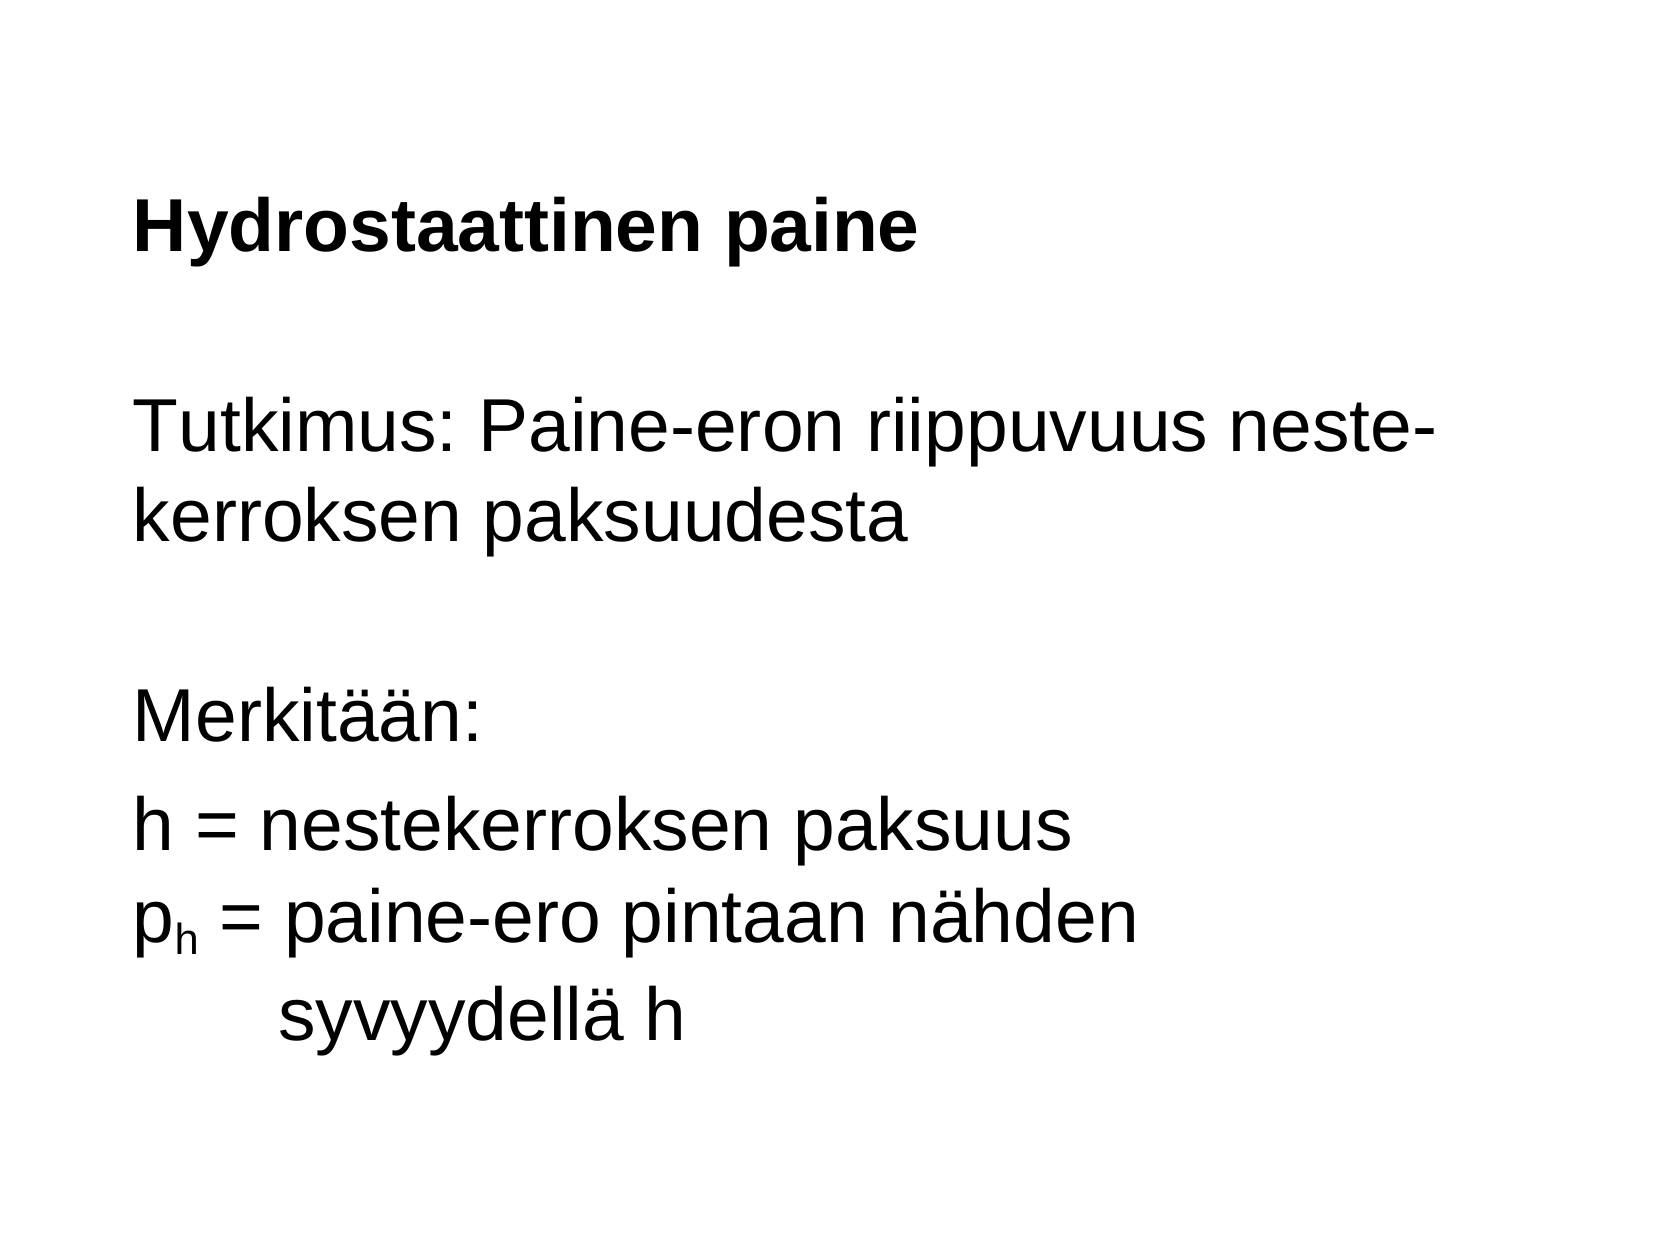

Hydrostaattinen paine
Tutkimus: Paine-eron riippuvuus neste-kerroksen paksuudesta
Merkitään:
h = nestekerroksen paksuus
ph = paine-ero pintaan nähden
 syvyydellä h